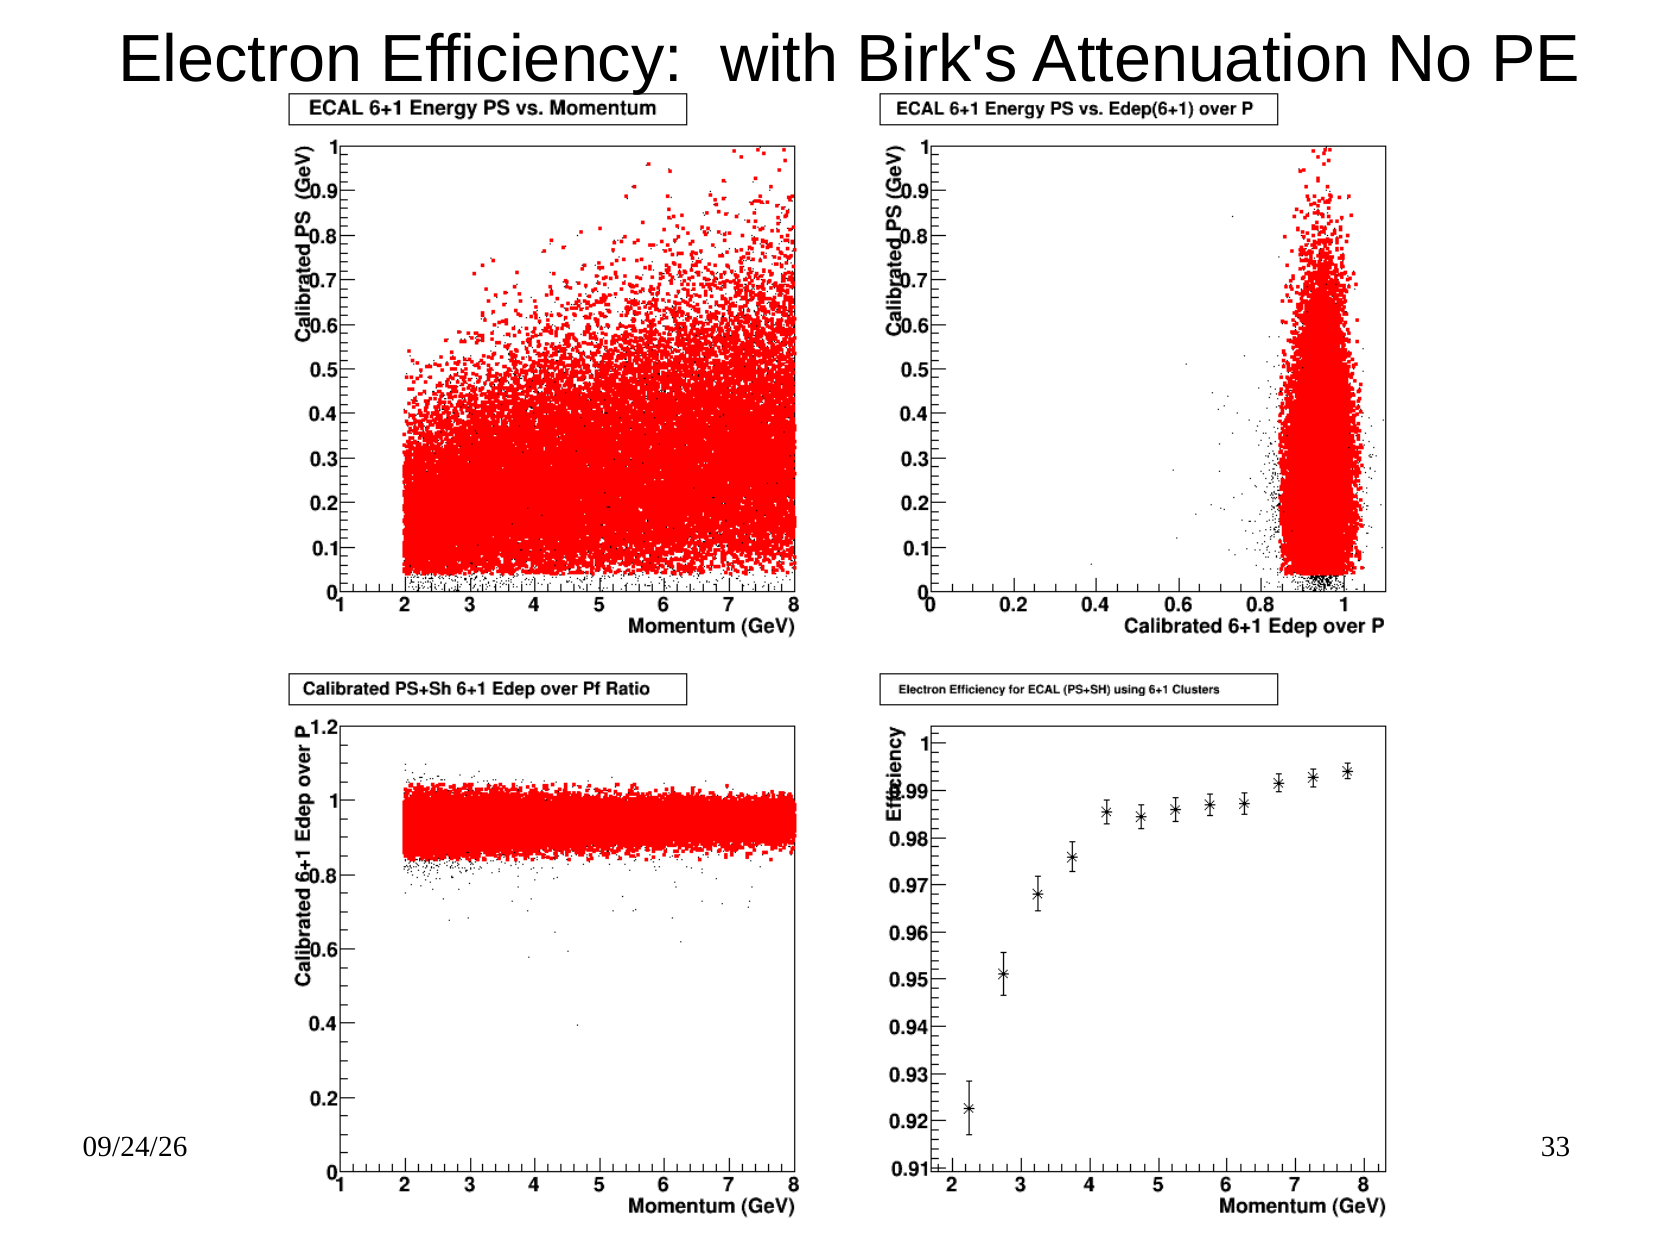

# Electron Efficiency: with Birk's Attenuation No PE